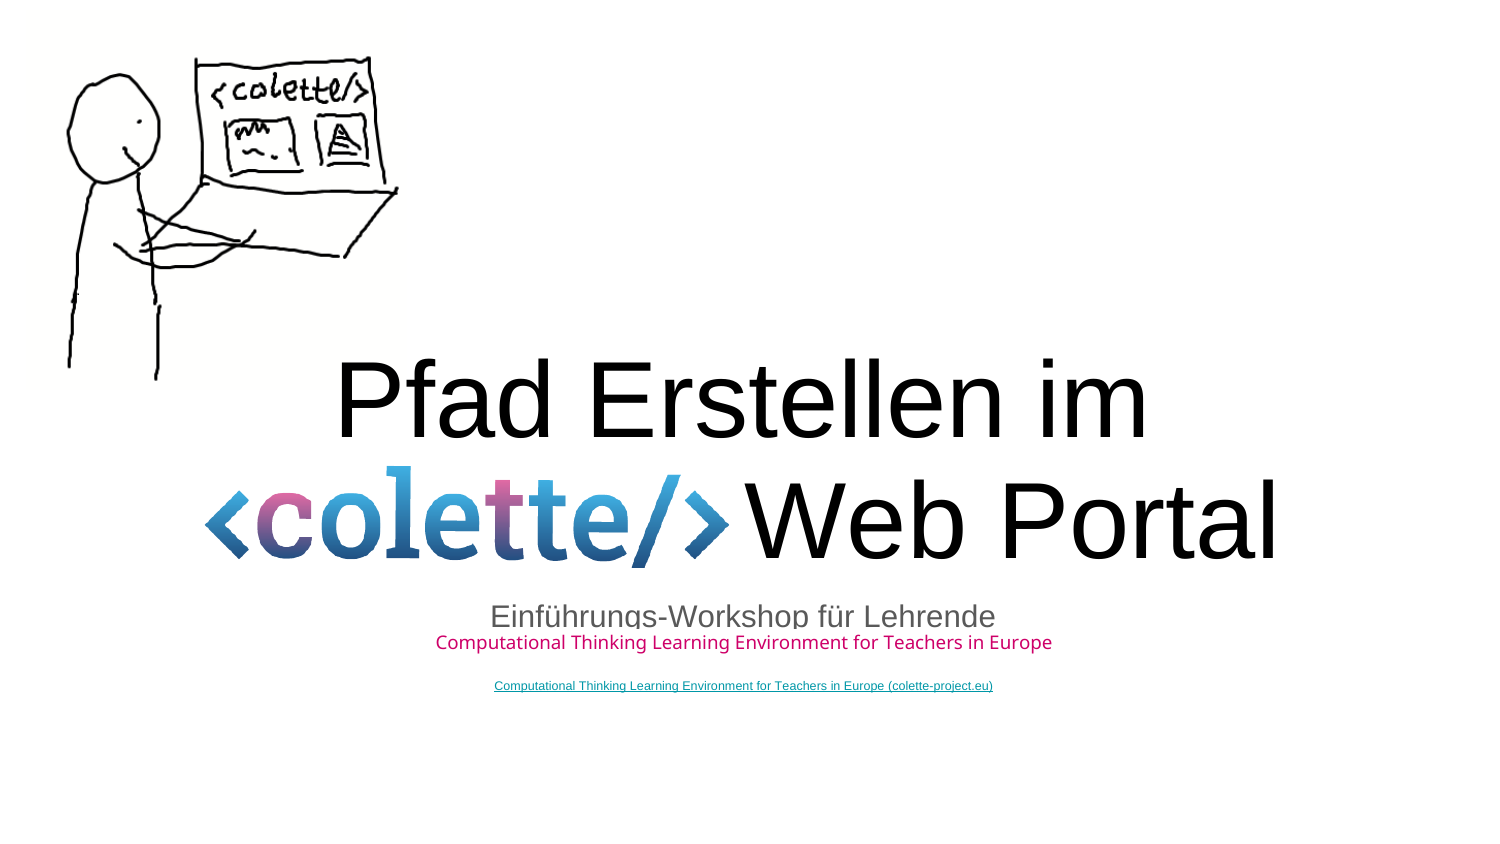

# Pfad Erstellen im Web Portal
Einführungs-Workshop für Lehrende
Computational Thinking Learning Environment for Teachers in Europe
Computational Thinking Learning Environment for Teachers in Europe (colette-project.eu)